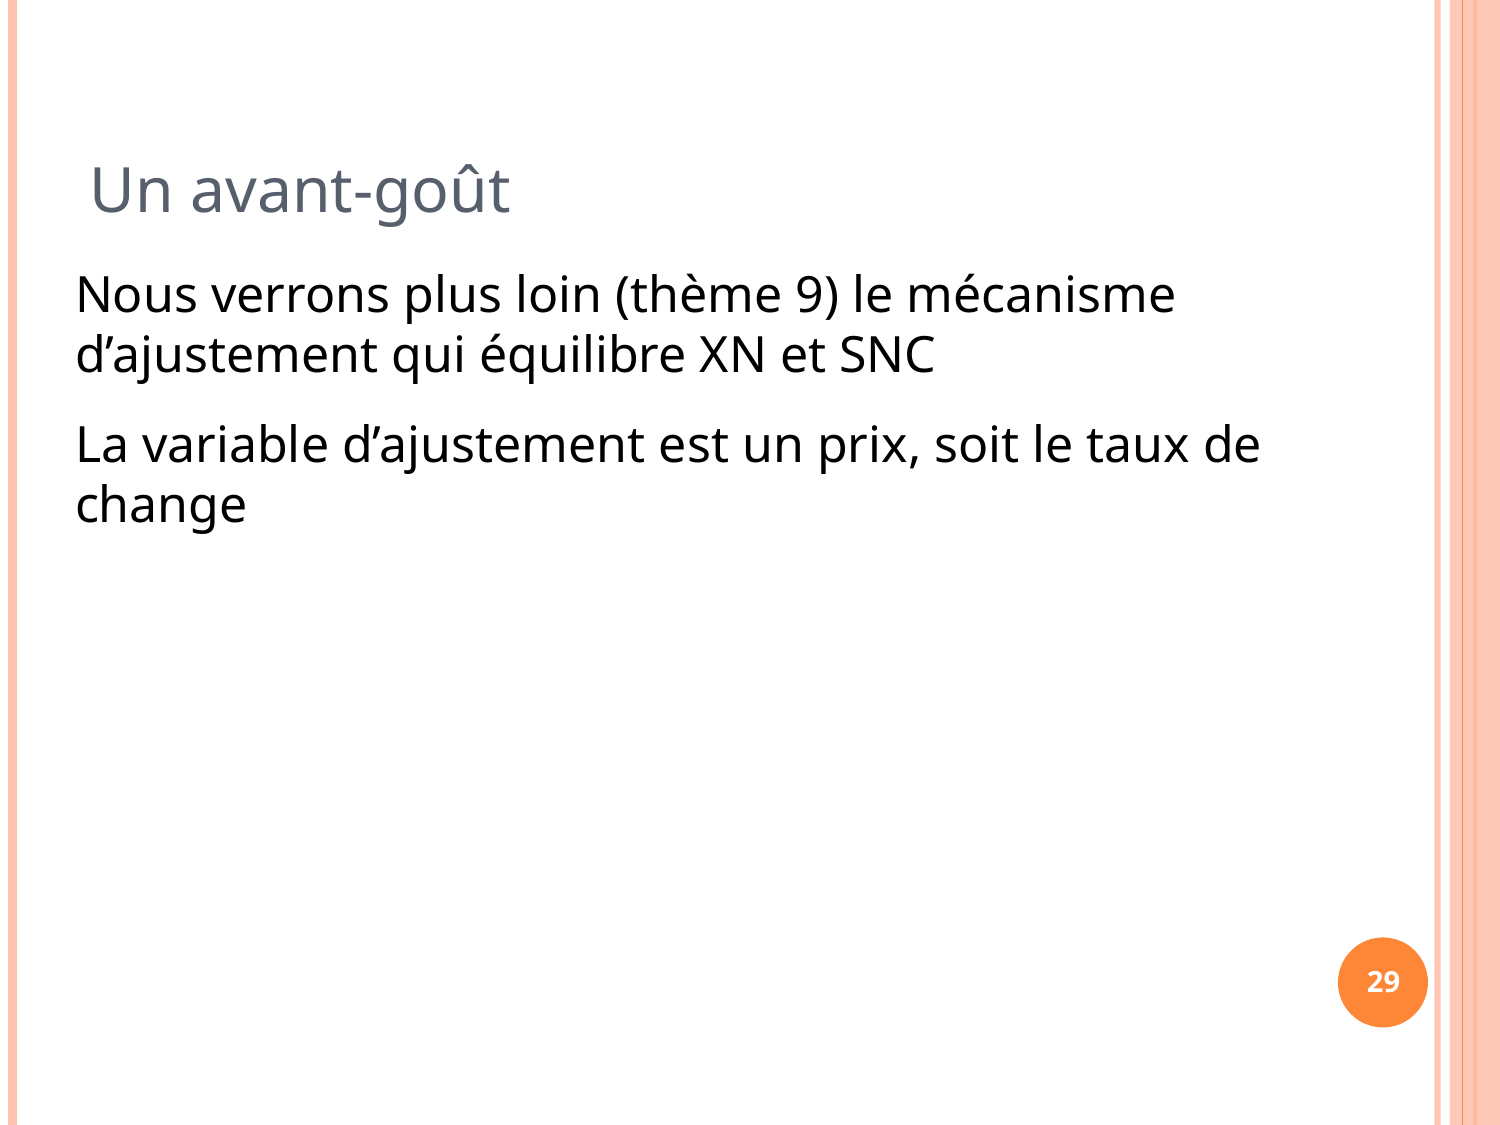

# Un avant-goût
Nous verrons plus loin (thème 9) le mécanisme d’ajustement qui équilibre XN et SNC
La variable d’ajustement est un prix, soit le taux de change